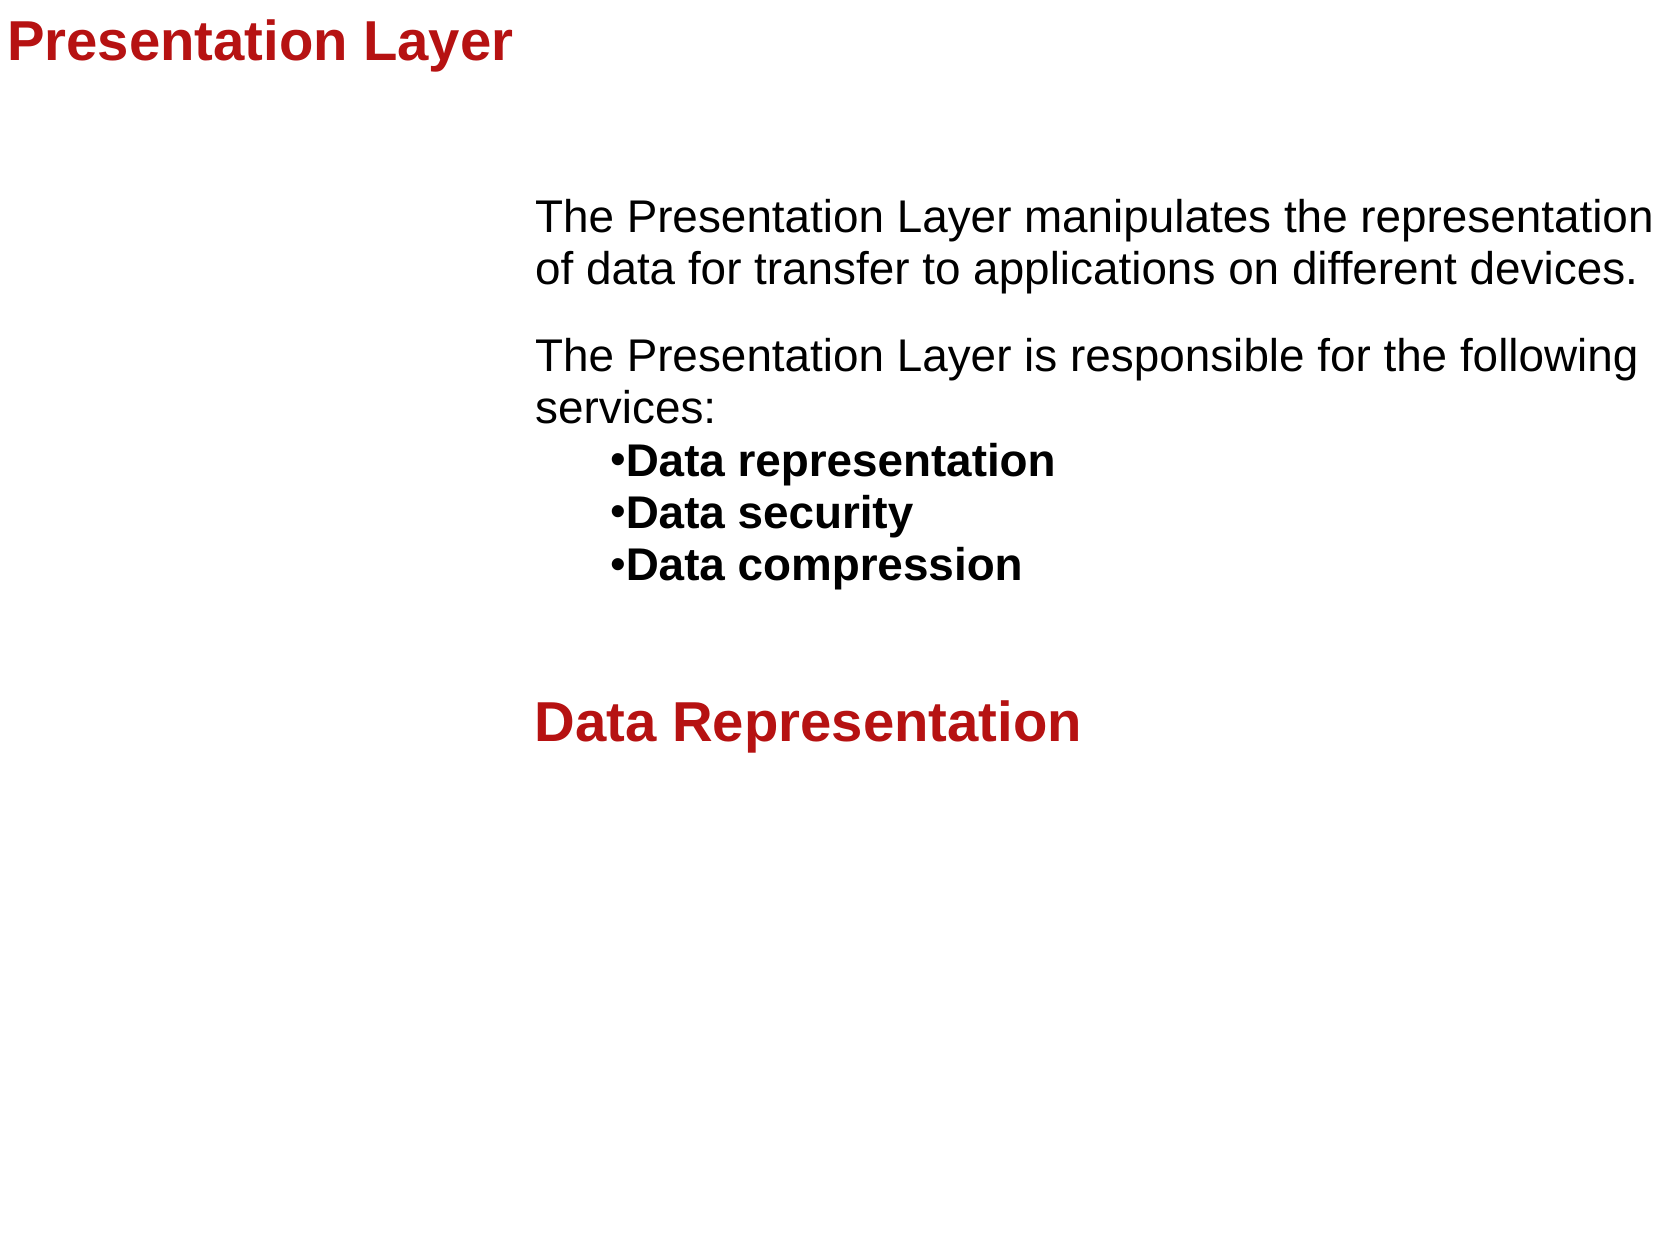

Presentation Layer
The Presentation Layer manipulates the representation of data for transfer to applications on different devices.
The Presentation Layer is responsible for the following services:
Data representation
Data security
Data compression
Data Representation